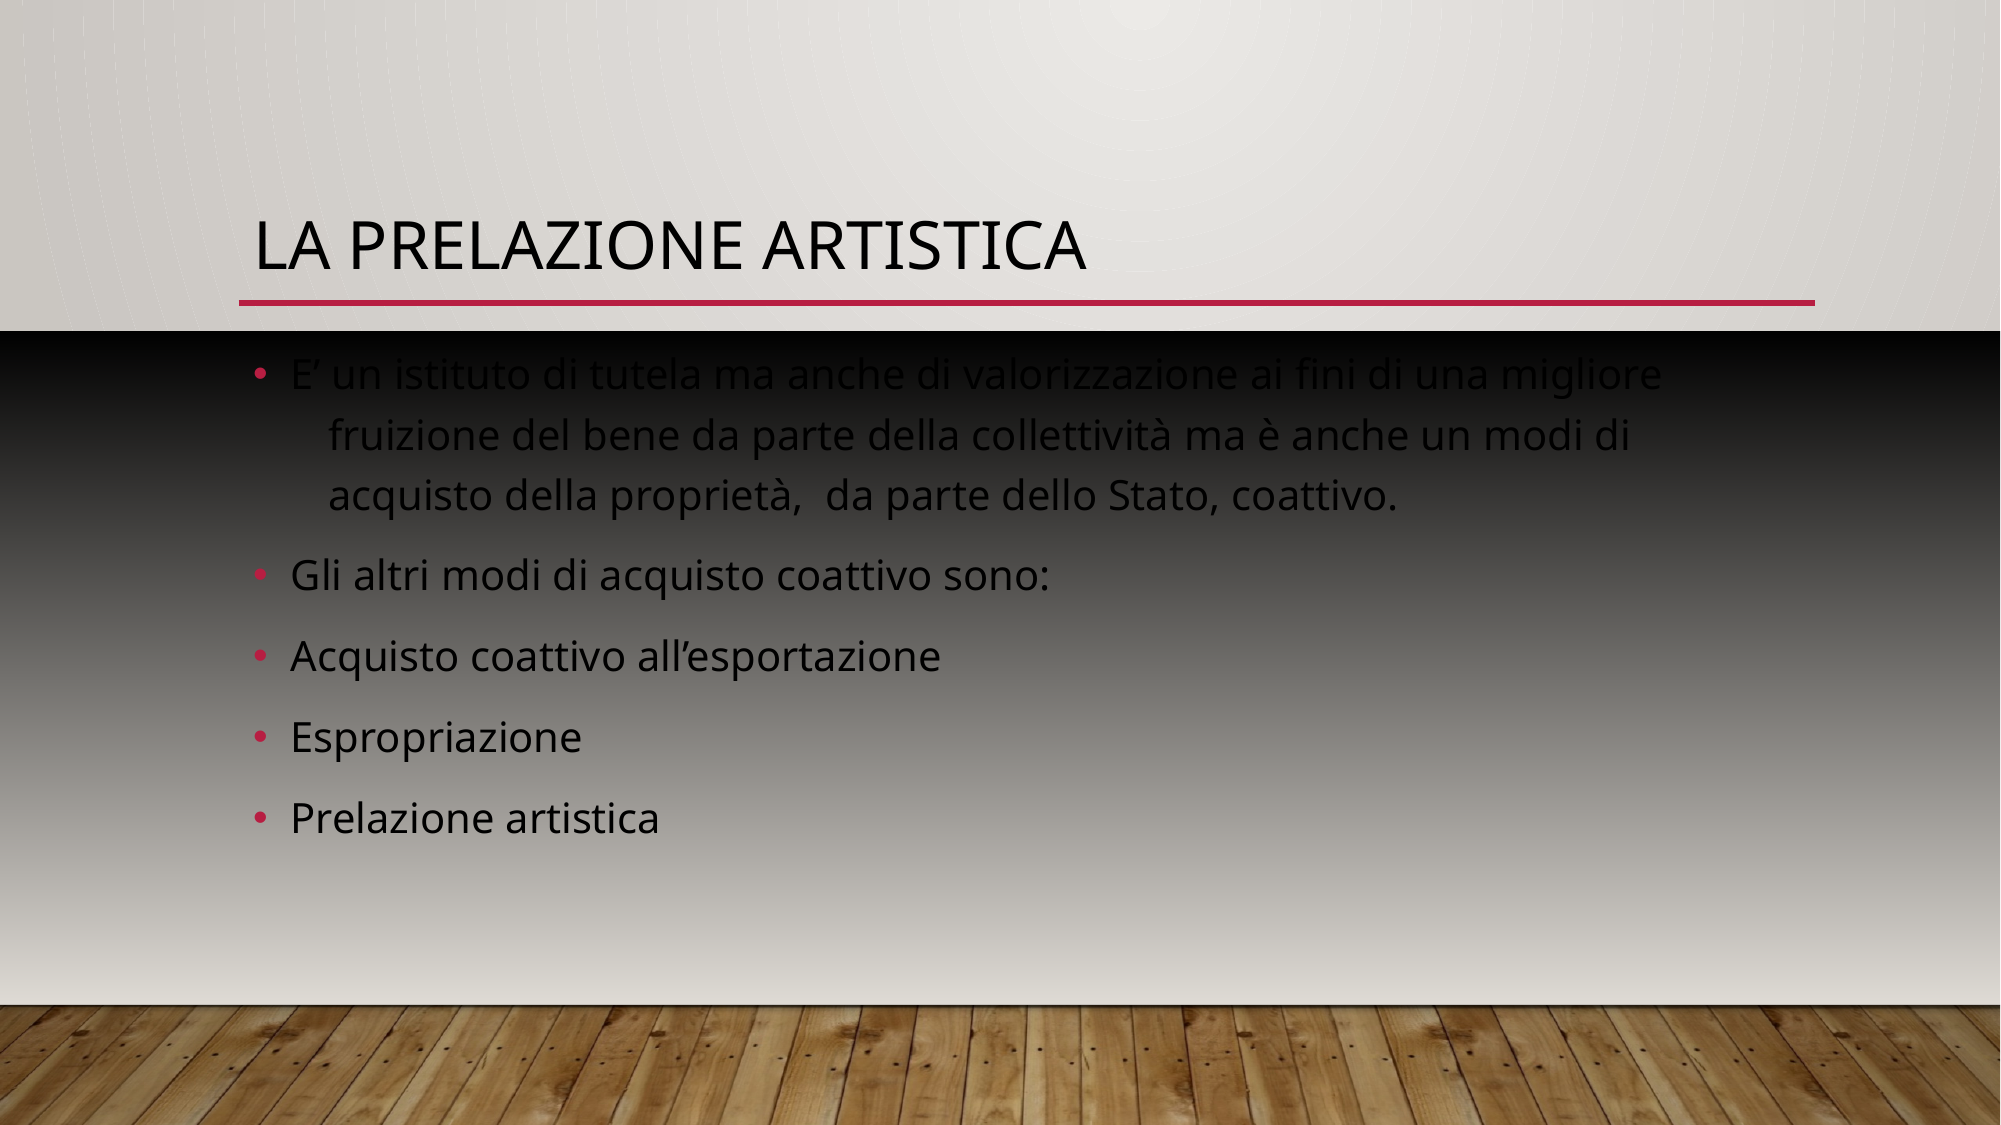

# La prelazione artistica
E’ un istituto di tutela ma anche di valorizzazione ai fini di una migliore fruizione del bene da parte della collettività ma è anche un modi di acquisto della proprietà, da parte dello Stato, coattivo.
Gli altri modi di acquisto coattivo sono:
Acquisto coattivo all’esportazione
Espropriazione
Prelazione artistica